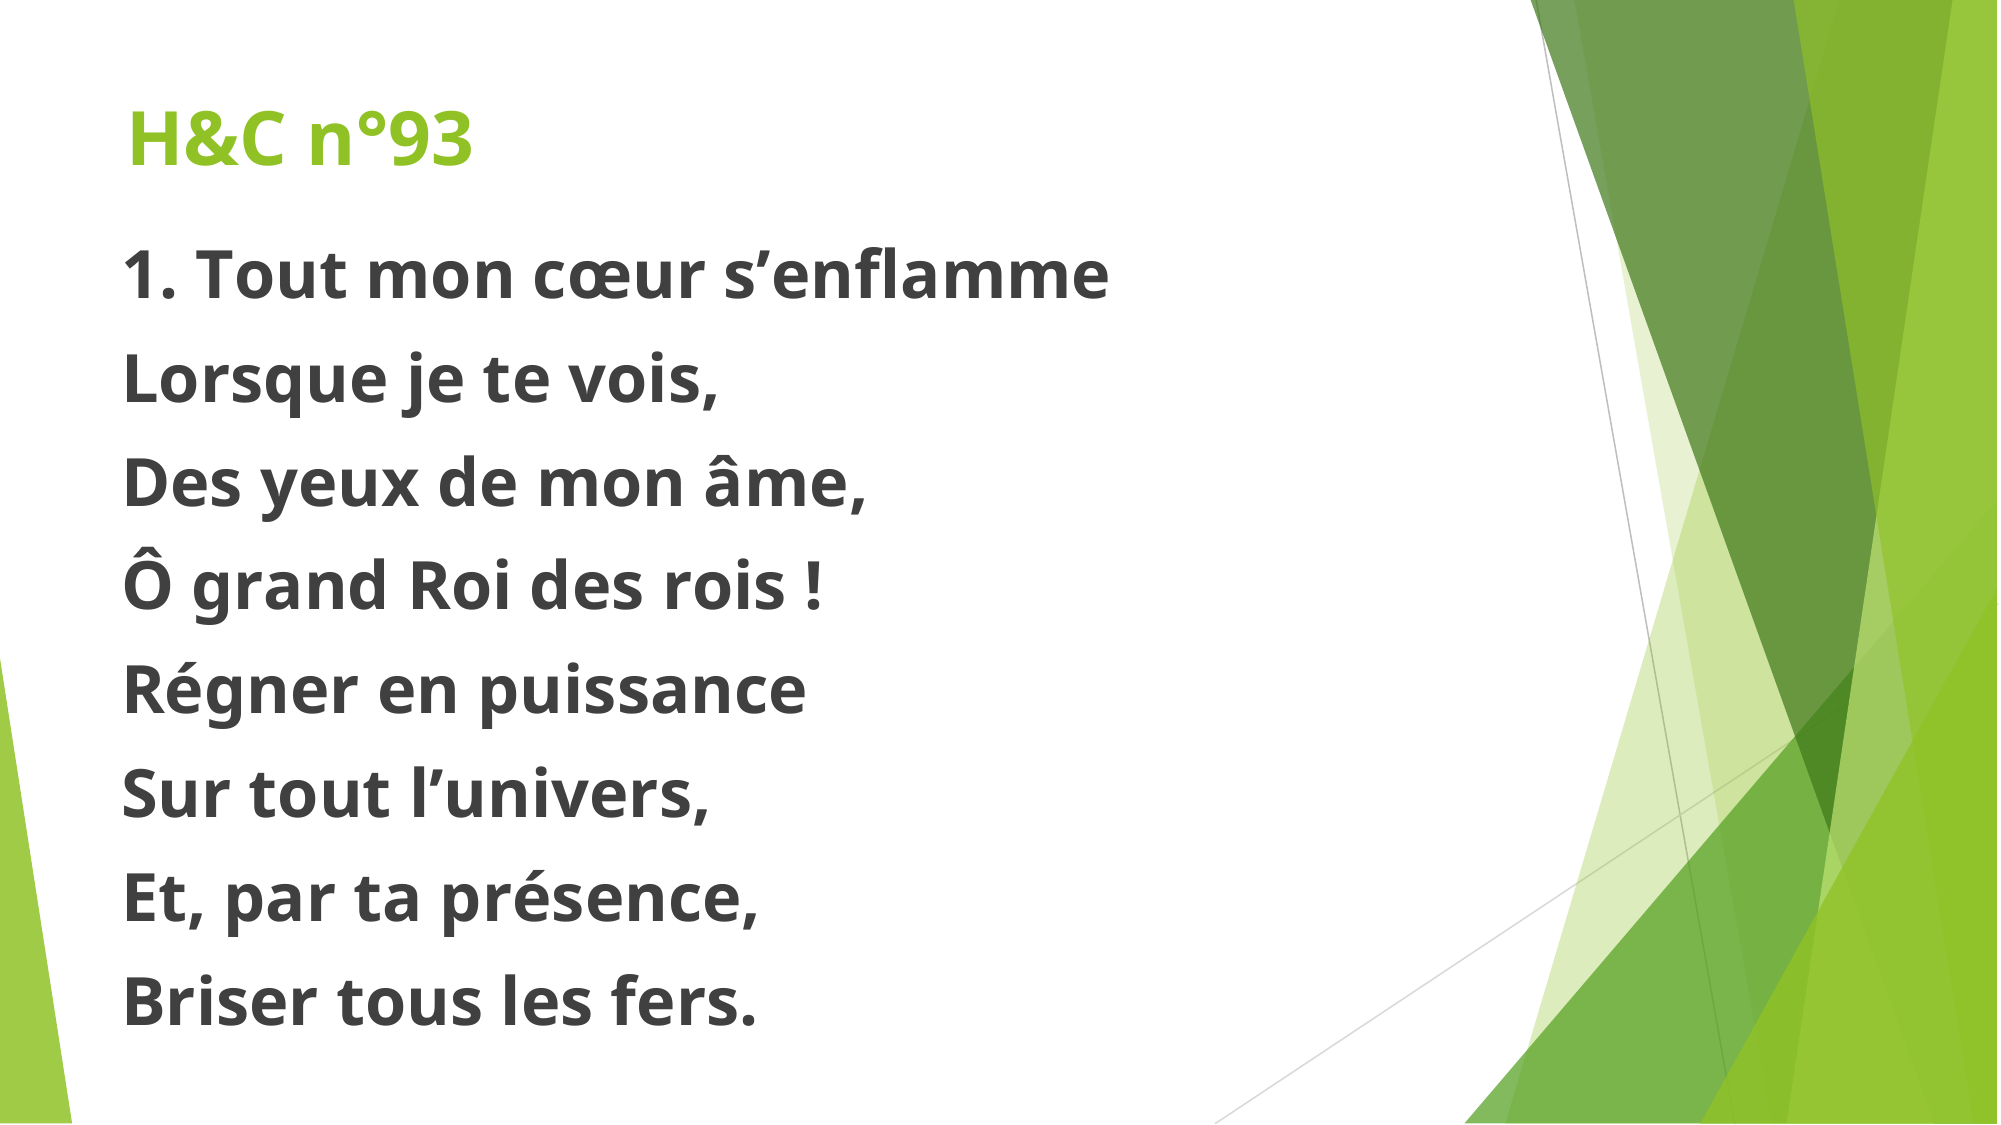

H&C n°93
1. Tout mon cœur s’enflamme
Lorsque je te vois,
Des yeux de mon âme,
Ô grand Roi des rois !
Régner en puissance
Sur tout l’univers,
Et, par ta présence,
Briser tous les fers.